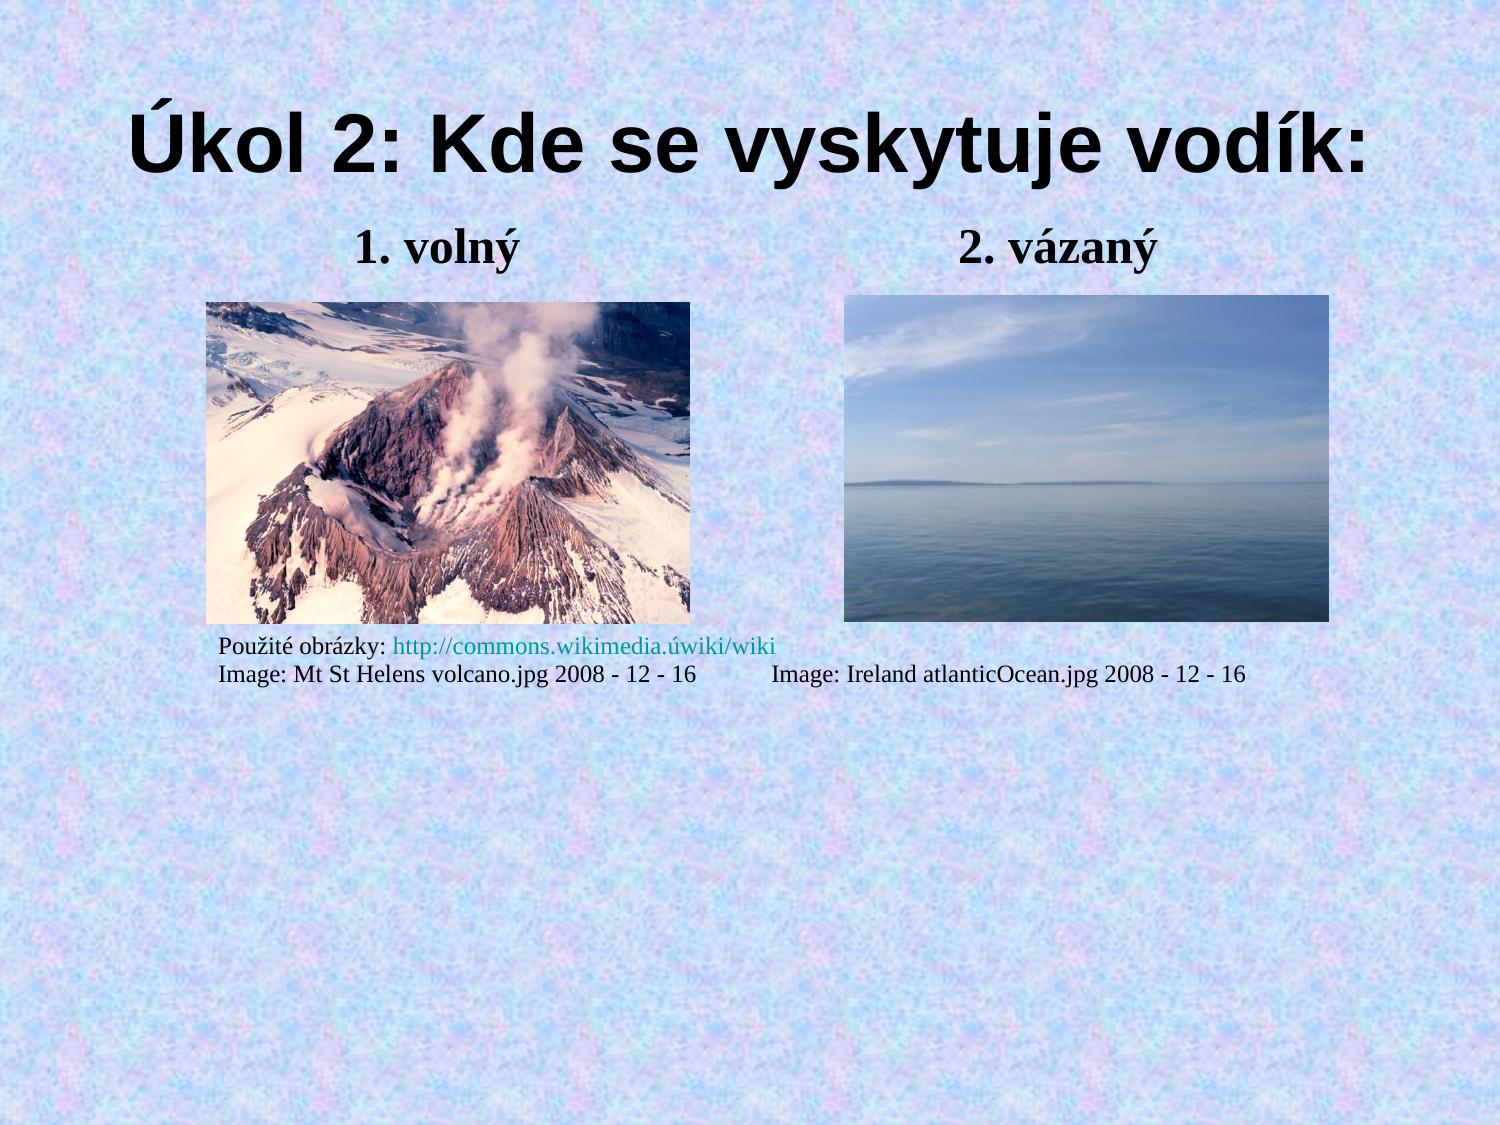

# Úkol 2: Kde se vyskytuje vodík:
1. volný 2. vázaný
Použité obrázky: http://commons.wikimedia.úwiki/wiki
Image: Mt St Helens volcano.jpg 2008 - 12 - 16 Image: Ireland atlanticOcean.jpg 2008 - 12 - 16
Sopečné plyny
Voda, organické i anorganické látky